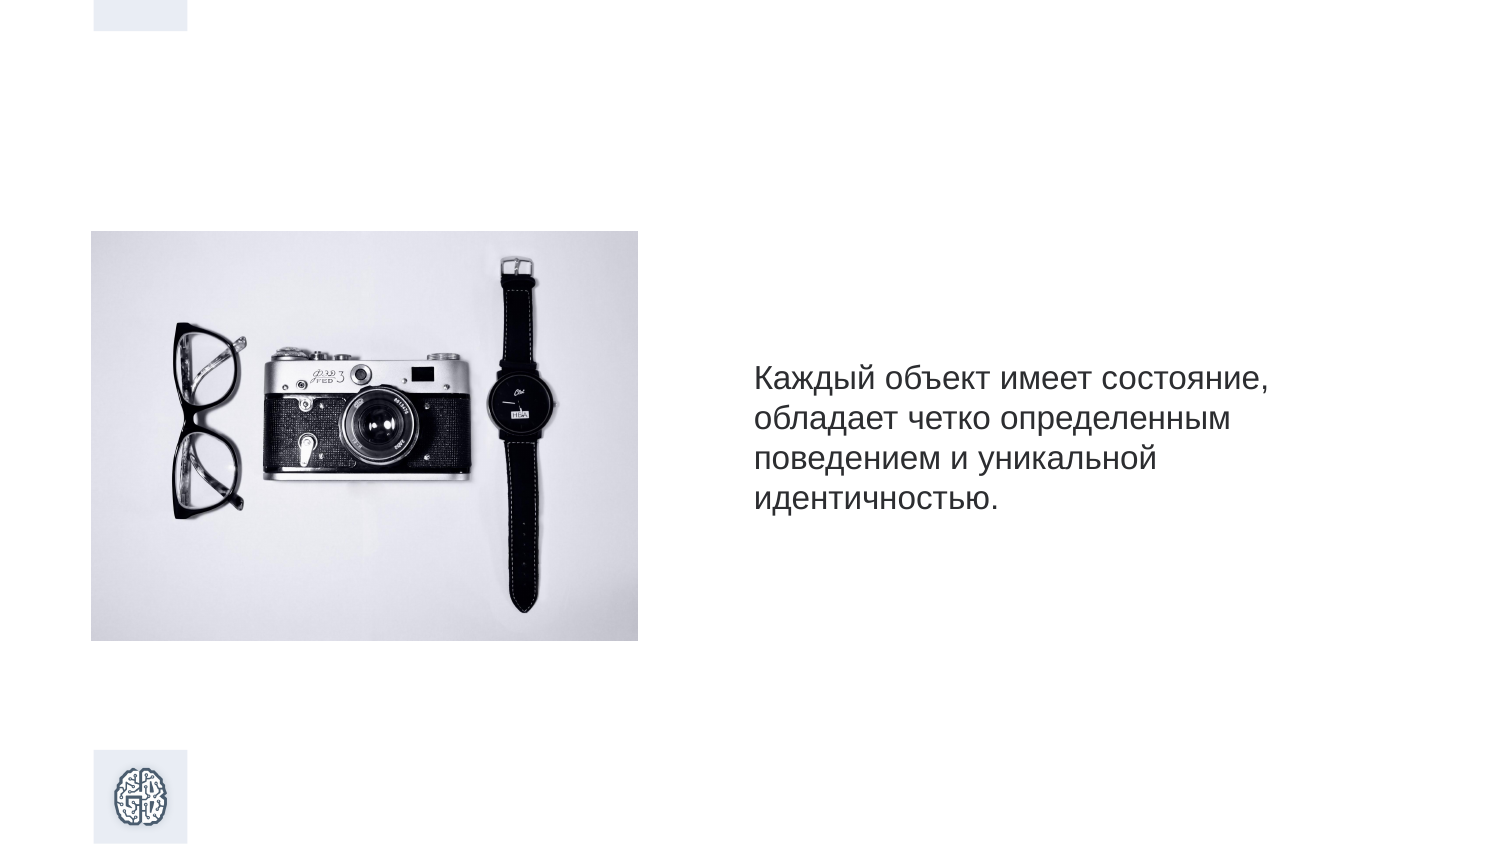

Каждый объект имеет состояние, обладает четко определенным поведением и уникальной идентичностью.